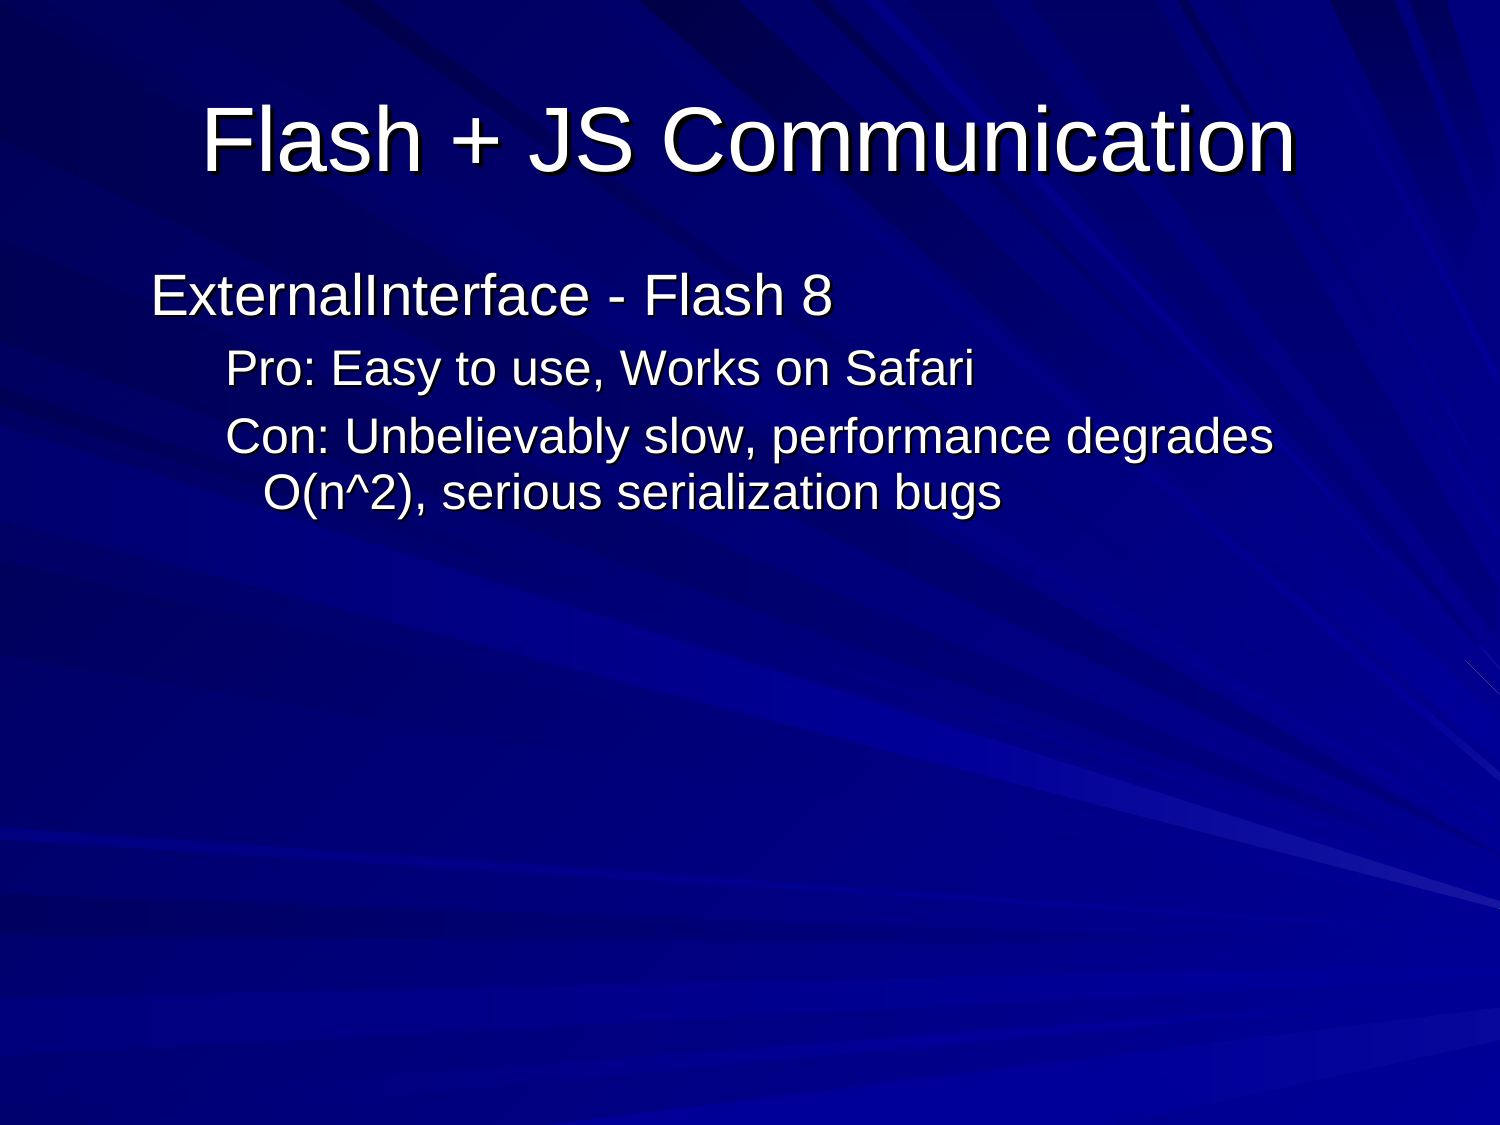

# Flash + JS Communication
ExternalInterface - Flash 8
Pro: Easy to use, Works on Safari
Con: Unbelievably slow, performance degrades O(n^2), serious serialization bugs